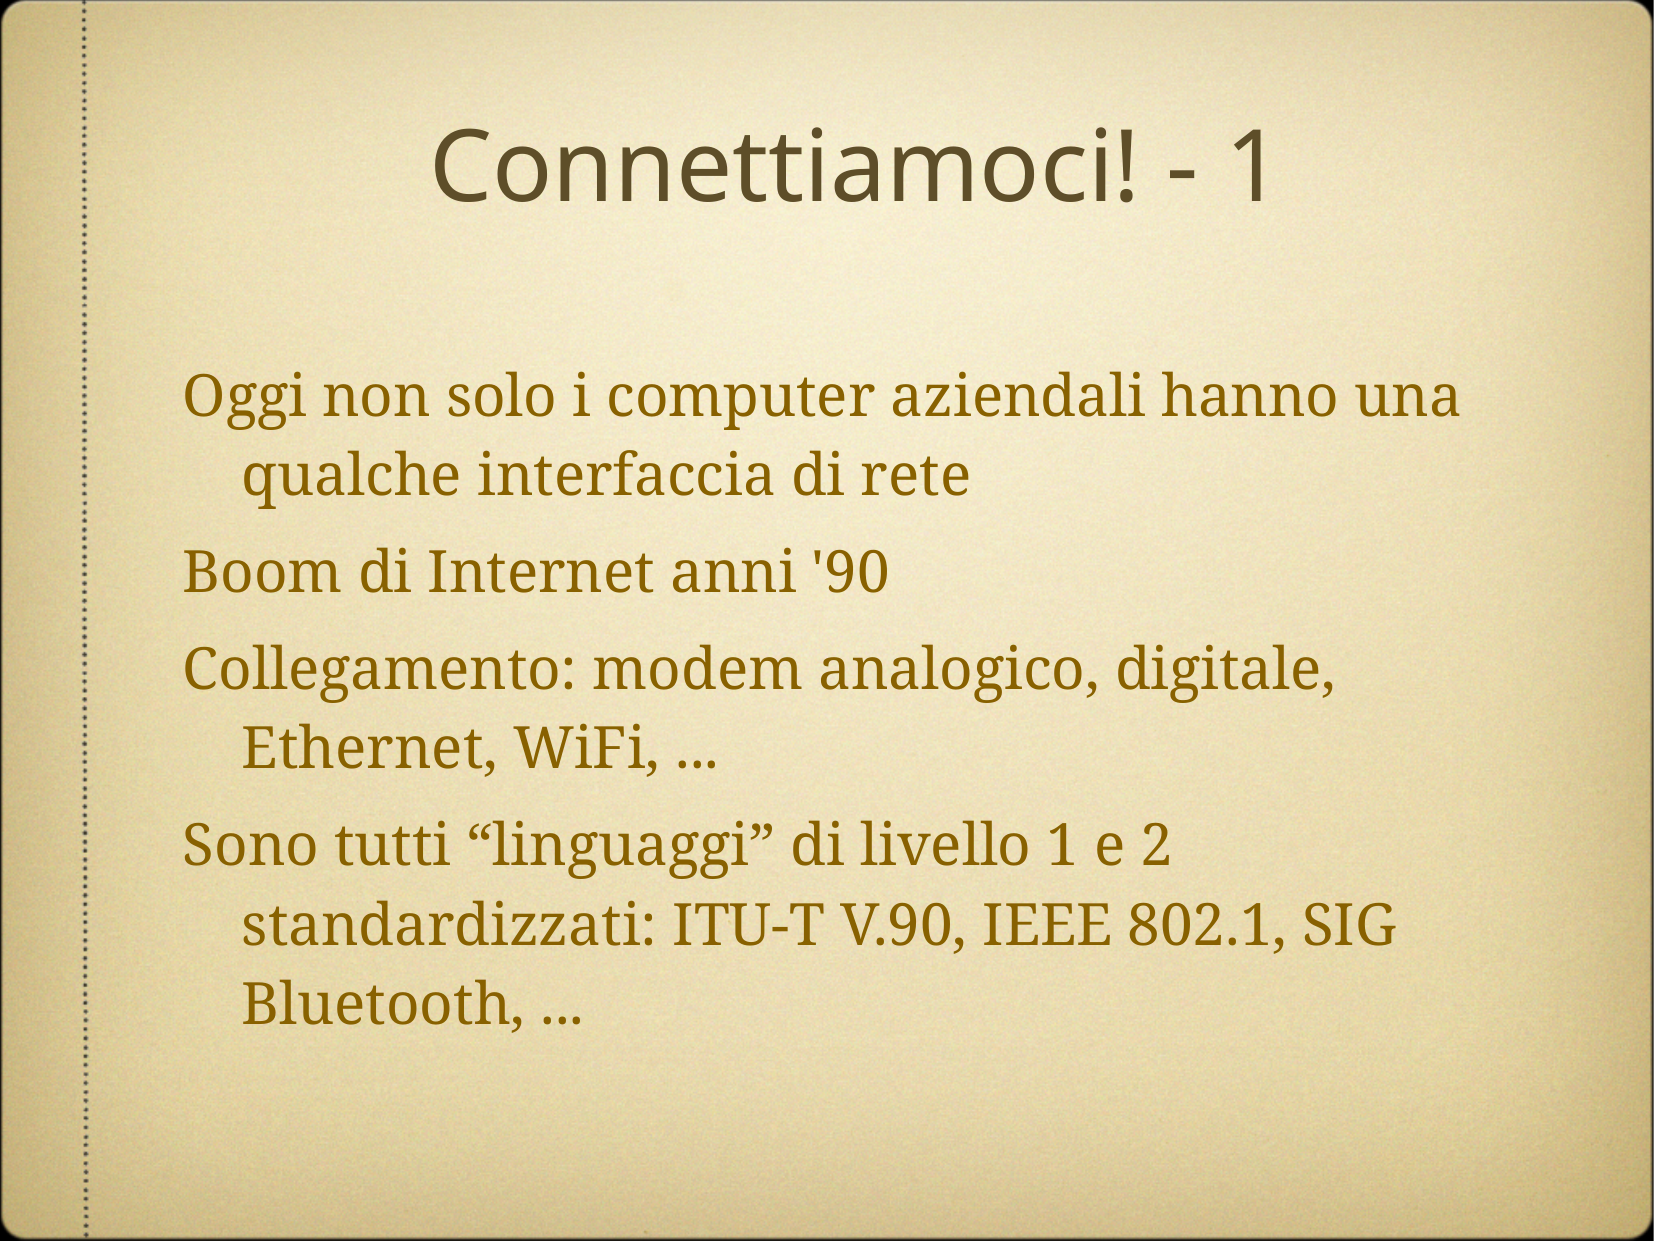

# Connettiamoci! - 1
Oggi non solo i computer aziendali hanno una qualche interfaccia di rete
Boom di Internet anni '90
Collegamento: modem analogico, digitale, Ethernet, WiFi, ...
Sono tutti “linguaggi” di livello 1 e 2 standardizzati: ITU-T V.90, IEEE 802.1, SIG Bluetooth, ...